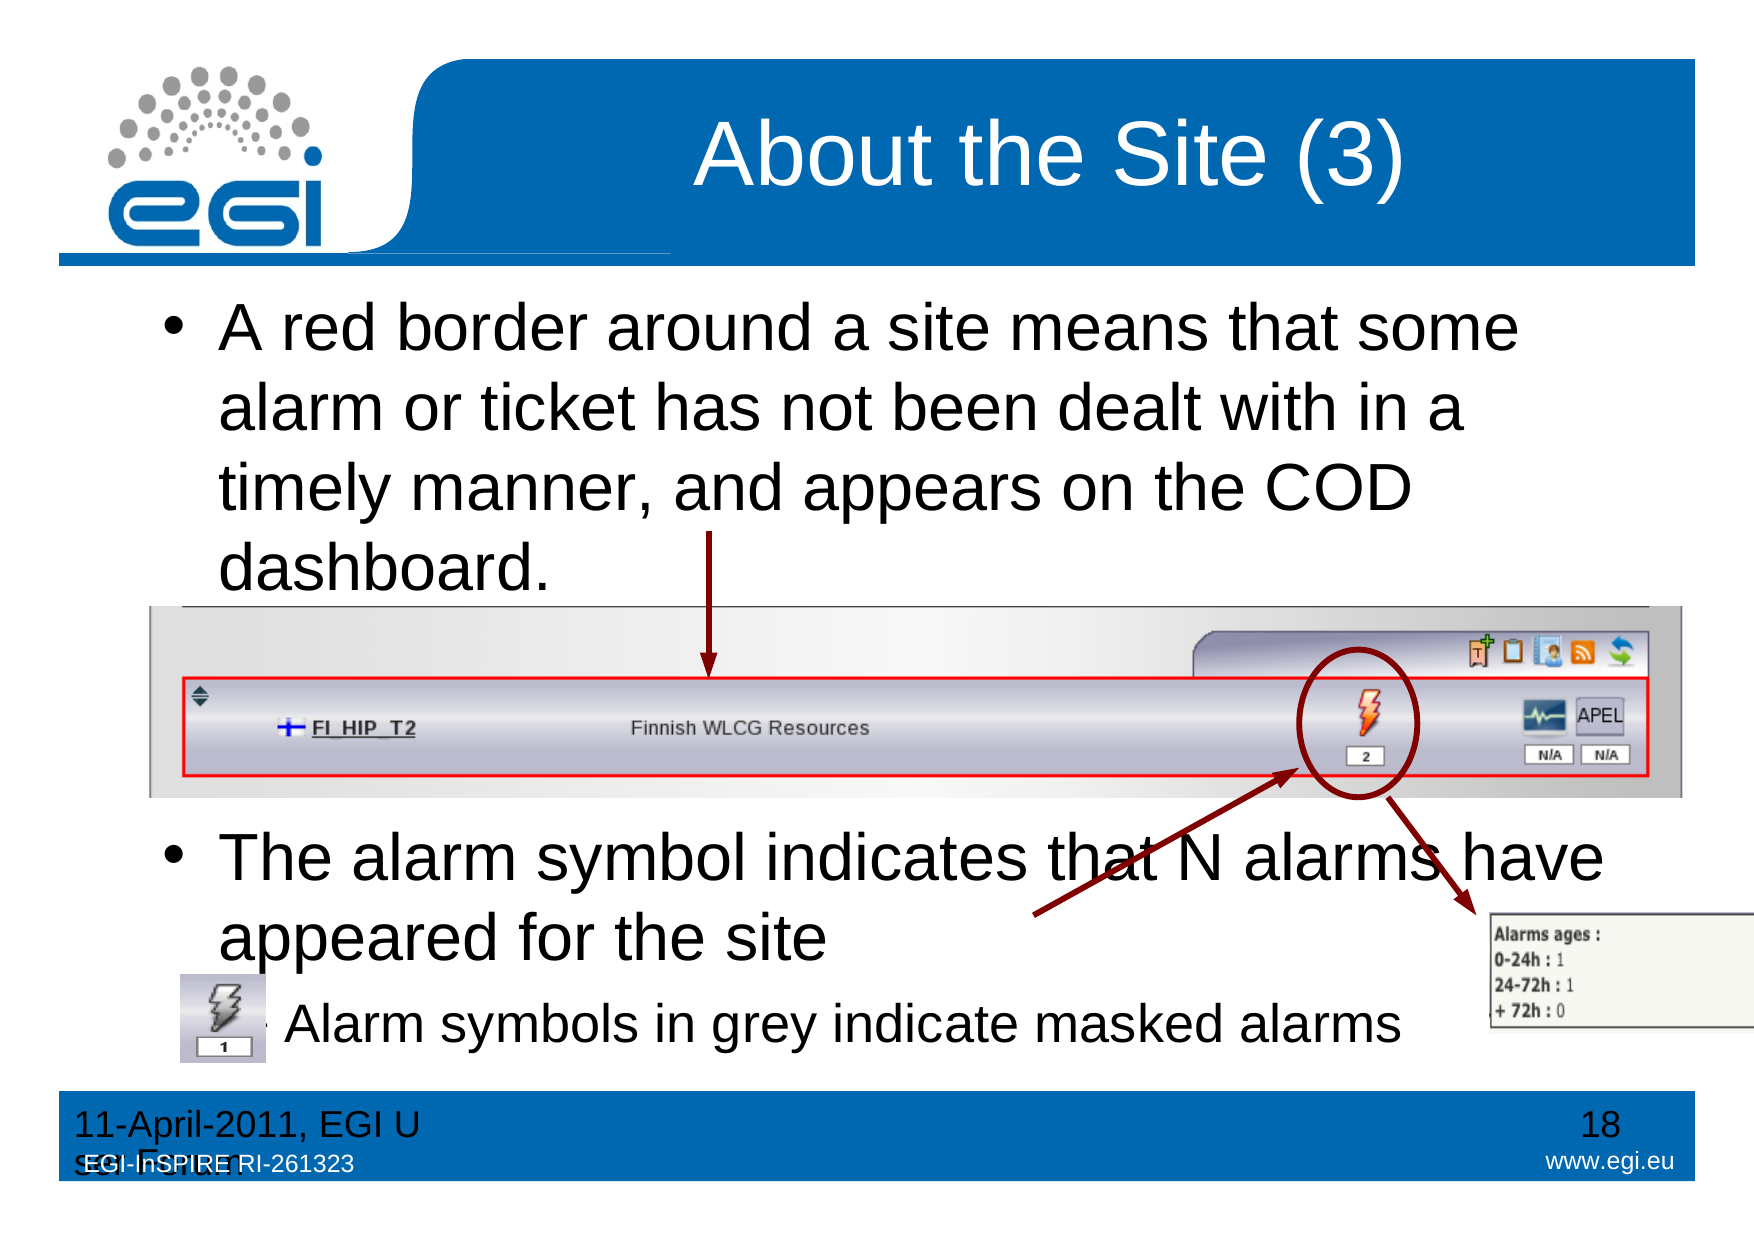

# About the Site (3)
A red border around a site means that some alarm or ticket has not been dealt with in a timely manner, and appears on the COD dashboard.
The alarm symbol indicates that N alarms have appeared for the site
Alarm symbols in grey indicate masked alarms
11-April-2011, EGI User Forum
18
Training Guide